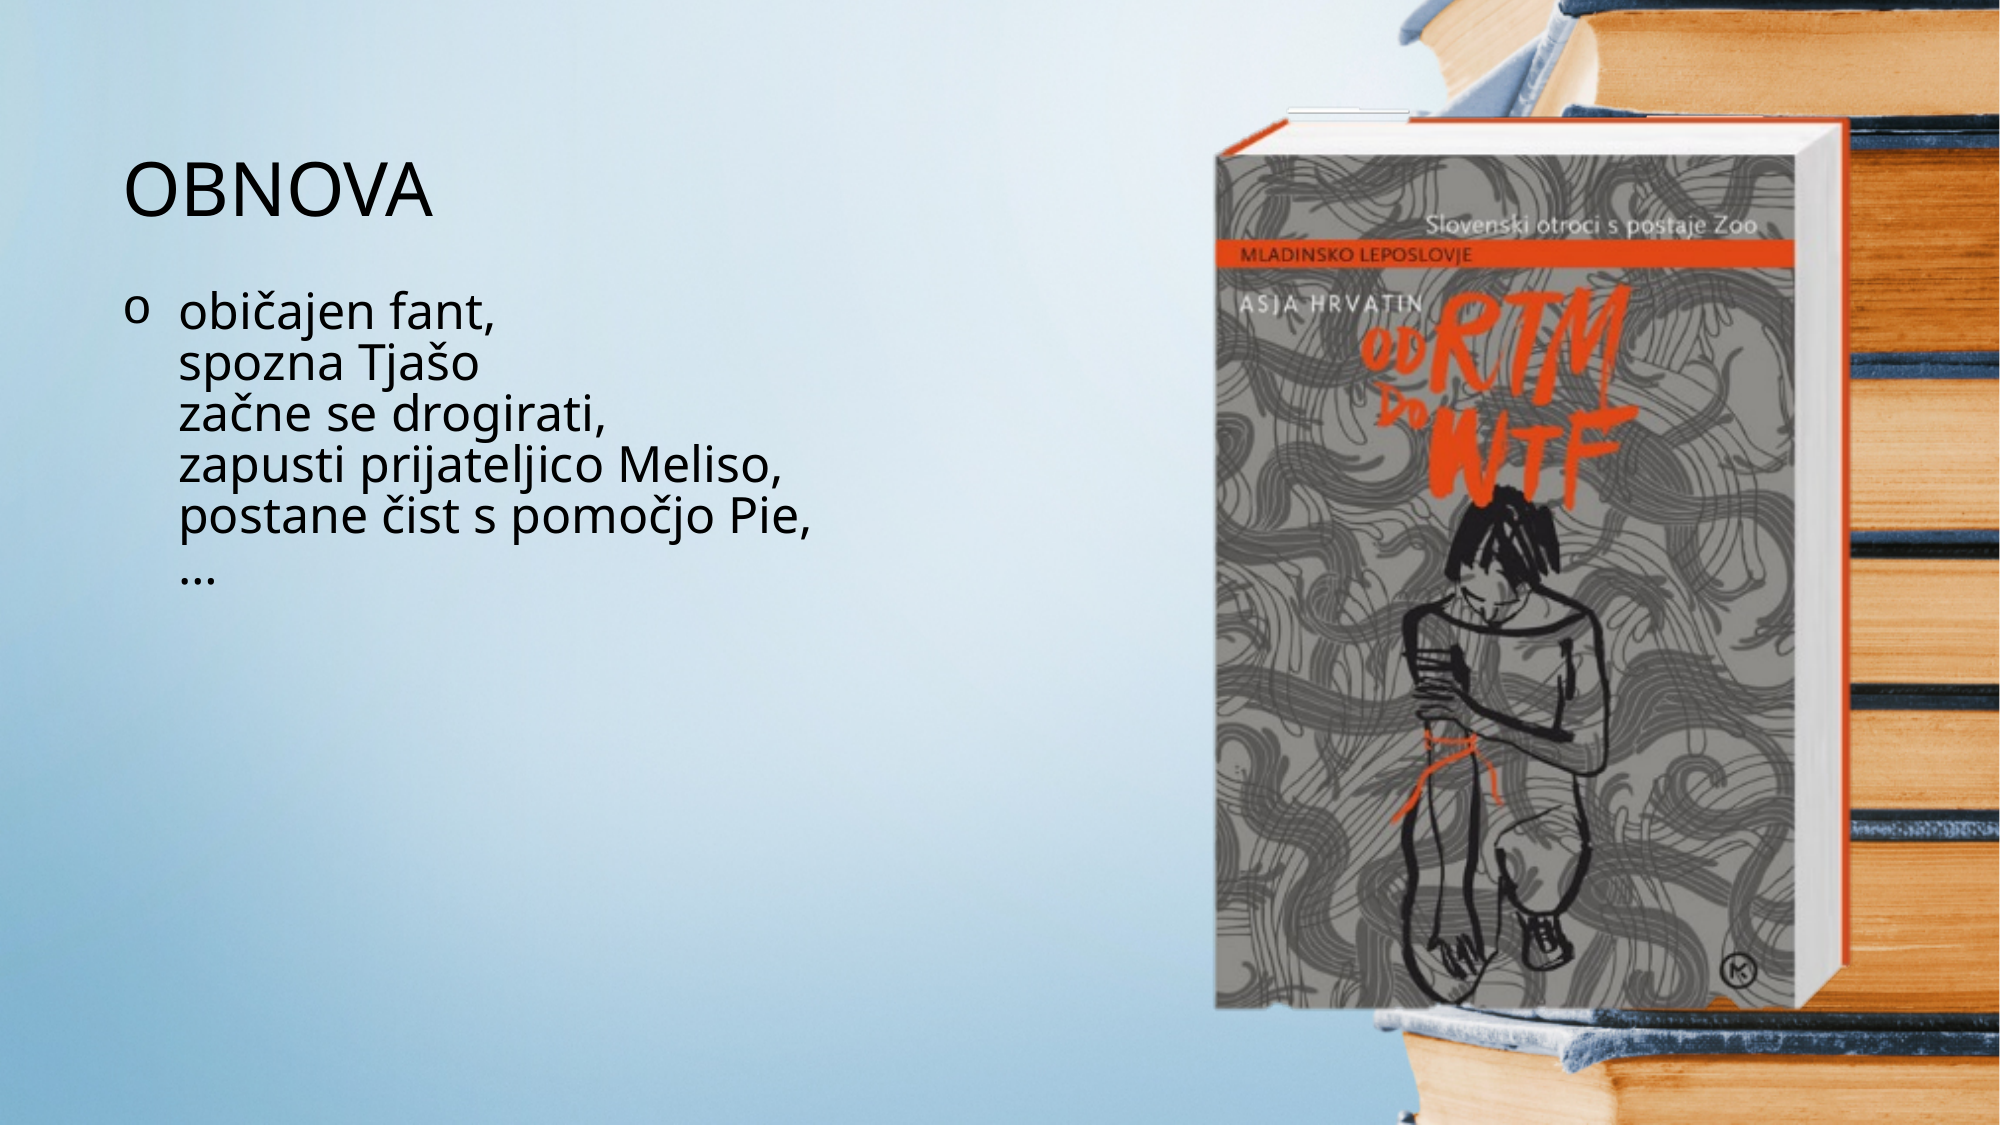

OBNOVA
# običajen fant, spozna Tjašo začne se drogirati, zapusti prijateljico Meliso, postane čist s pomočjo Pie, …